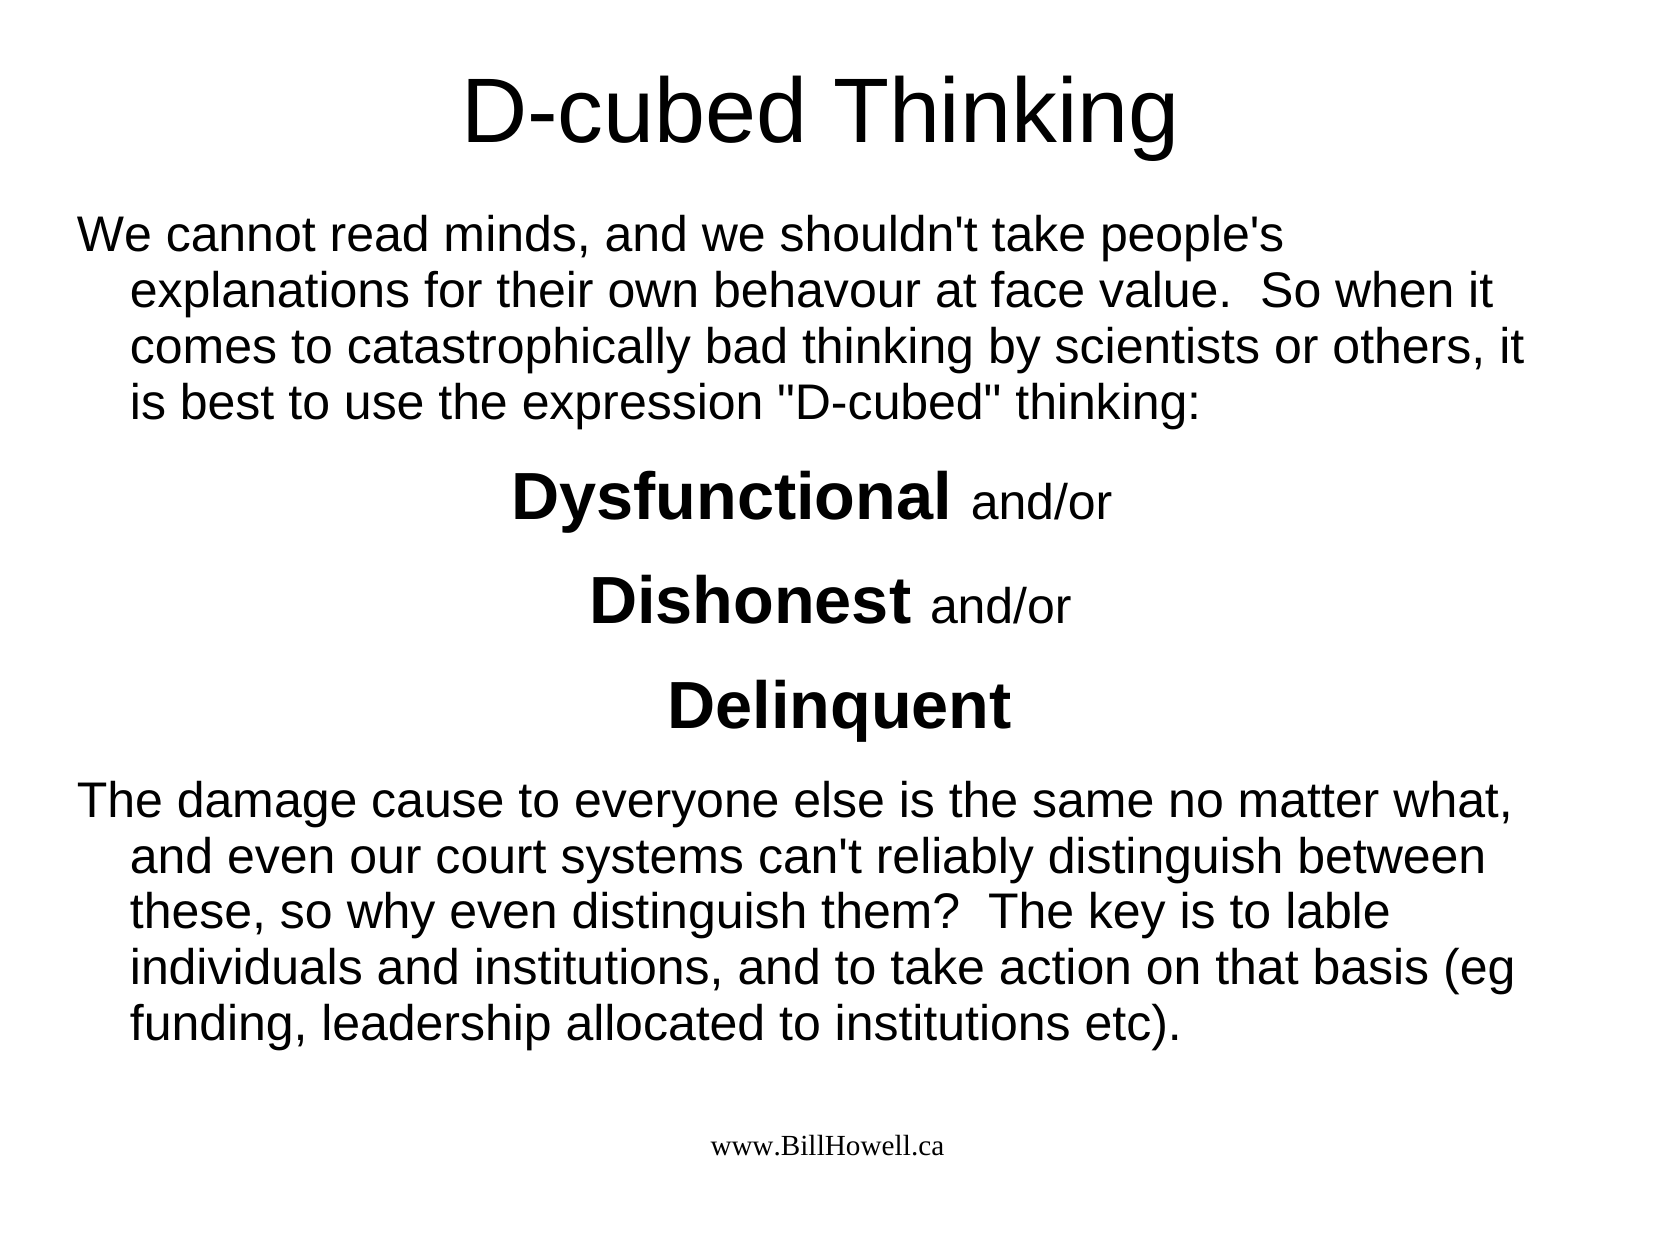

# D-cubed Thinking
We cannot read minds, and we shouldn't take people's explanations for their own behavour at face value. So when it comes to catastrophically bad thinking by scientists or others, it is best to use the expression "D-cubed" thinking:
Dysfunctional and/or
 Dishonest and/or
 Delinquent
The damage cause to everyone else is the same no matter what, and even our court systems can't reliably distinguish between these, so why even distinguish them? The key is to lable individuals and institutions, and to take action on that basis (eg funding, leadership allocated to institutions etc).